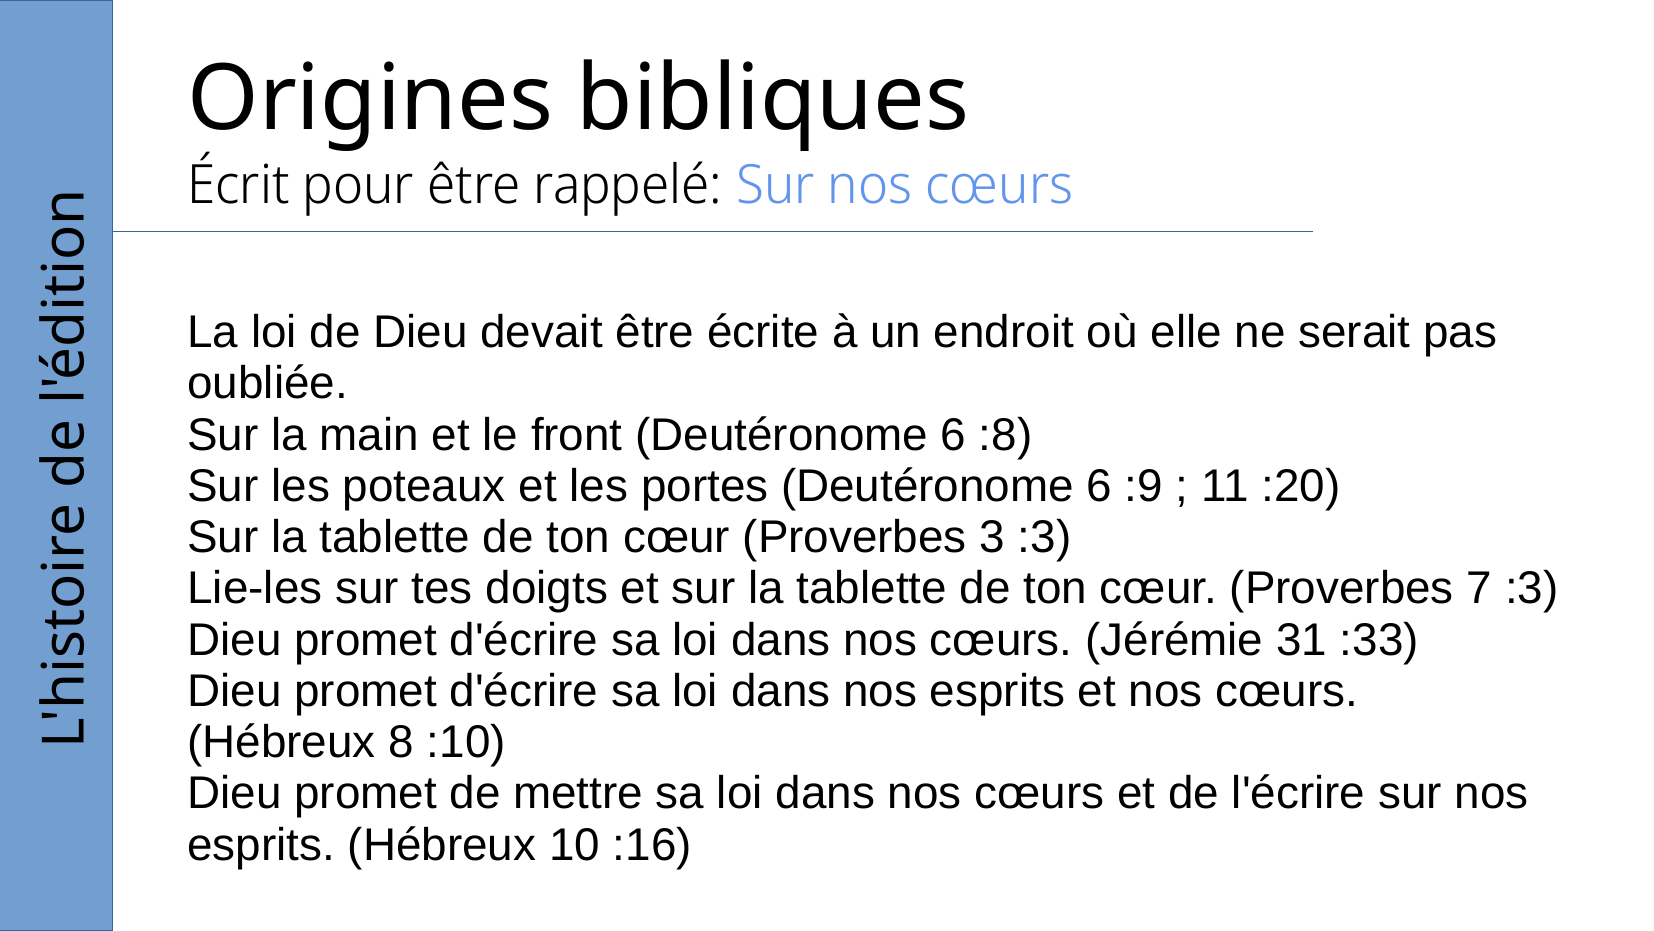

# Origines bibliques
Écrit pour être rappelé: Sur nos cœurs
La loi de Dieu devait être écrite à un endroit où elle ne serait pas oubliée.
Sur la main et le front (Deutéronome 6 :8)
Sur les poteaux et les portes (Deutéronome 6 :9 ; 11 :20)
Sur la tablette de ton cœur (Proverbes 3 :3)
Lie-les sur tes doigts et sur la tablette de ton cœur. (Proverbes 7 :3)
Dieu promet d'écrire sa loi dans nos cœurs. (Jérémie 31 :33)
Dieu promet d'écrire sa loi dans nos esprits et nos cœurs. (Hébreux 8 :10)
Dieu promet de mettre sa loi dans nos cœurs et de l'écrire sur nos esprits. (Hébreux 10 :16)
L'histoire de l'édition